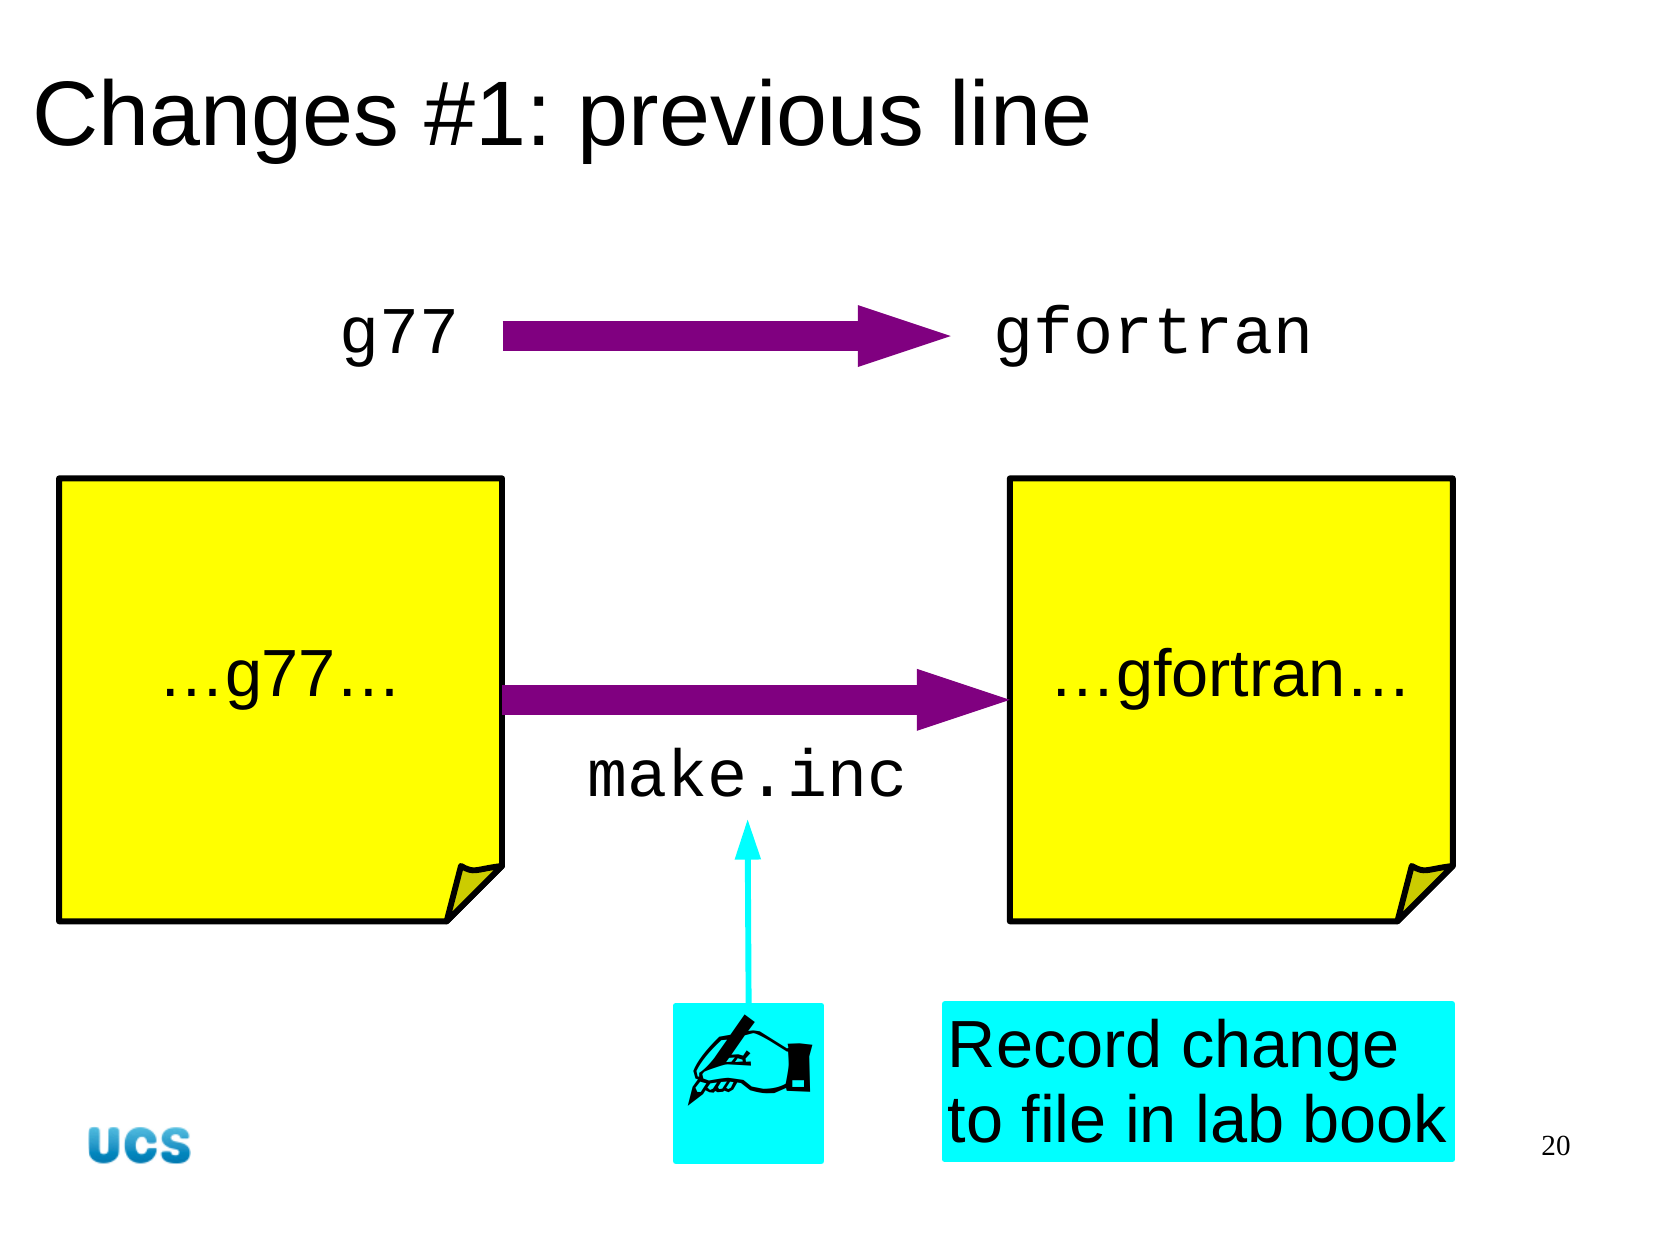

Changes #1: previous line
g77
 gfortran
…g77…
…gfortran…
make.inc
Record change
to file in lab book

20